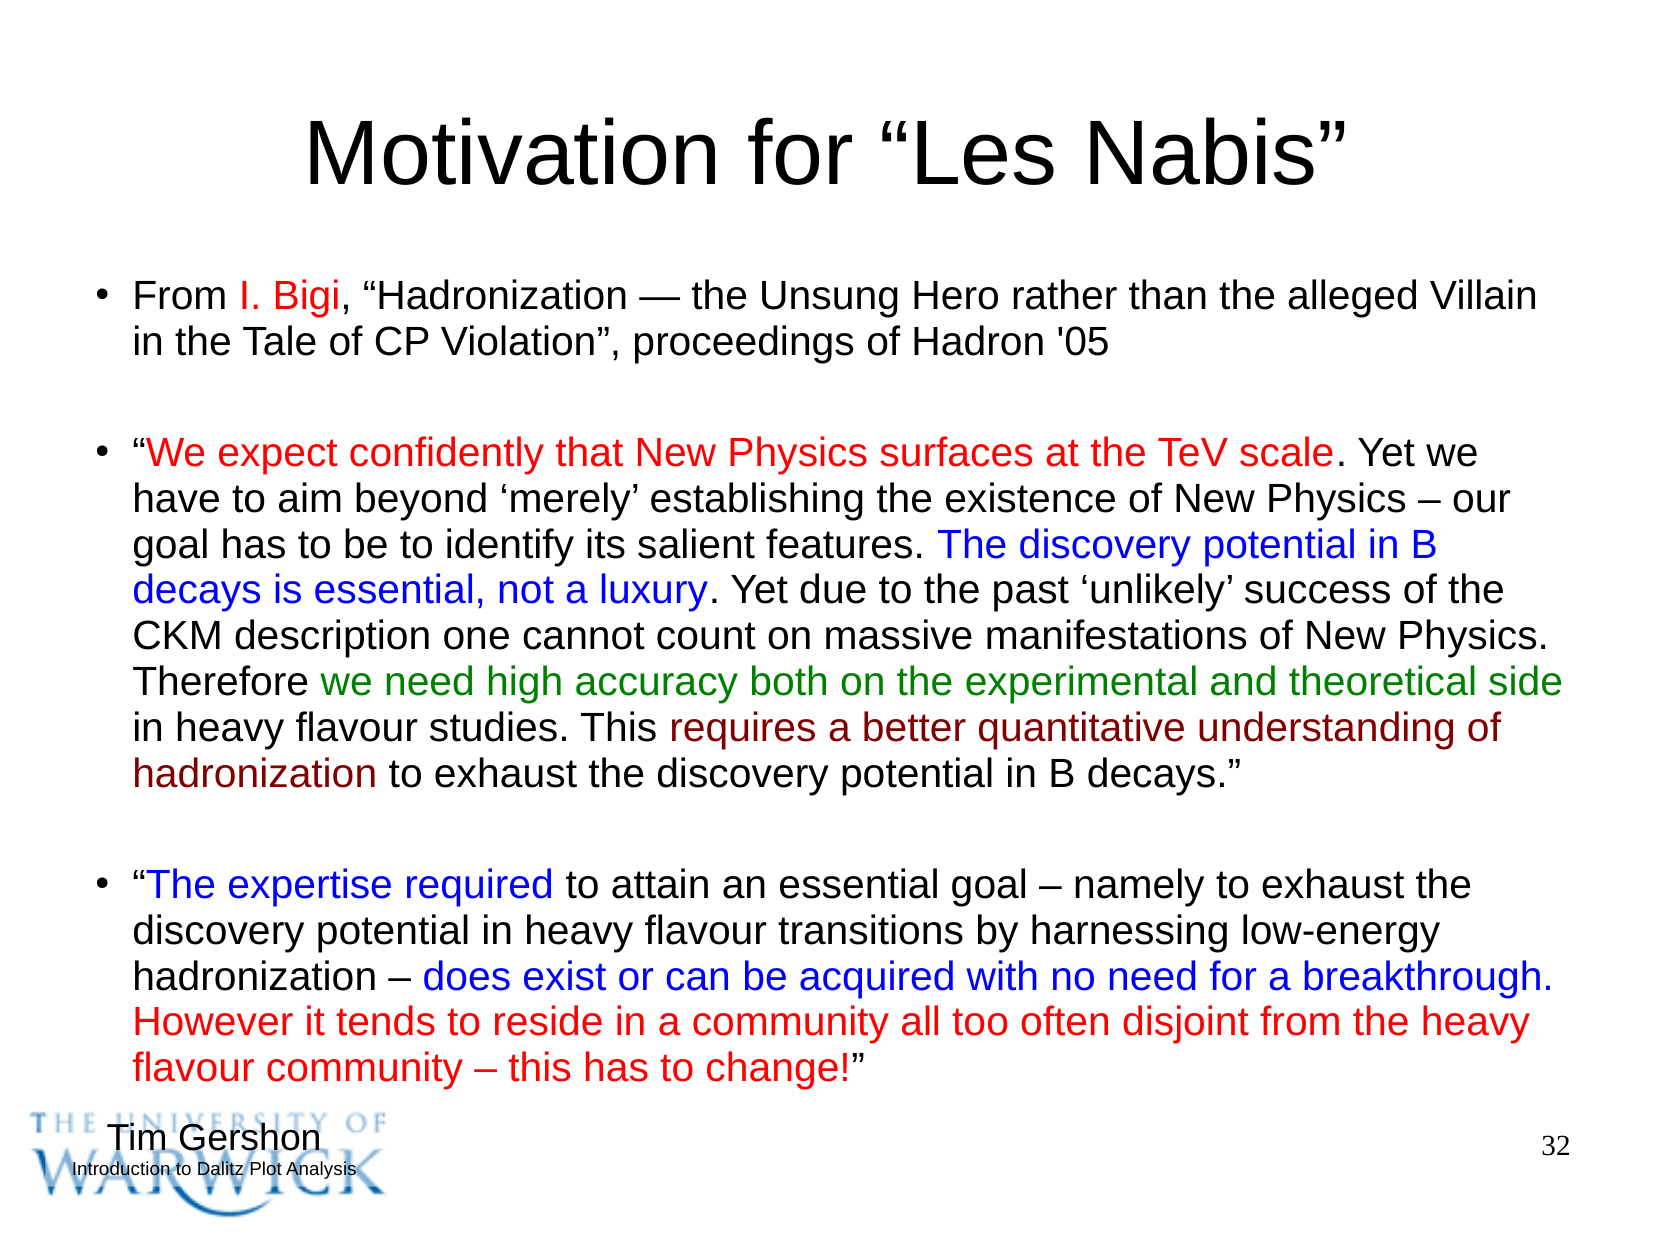

# Motivation for “Les Nabis”
From I. Bigi, “Hadronization — the Unsung Hero rather than the alleged Villain in the Tale of CP Violation”, proceedings of Hadron '05
“We expect confidently that New Physics surfaces at the TeV scale. Yet we have to aim beyond ‘merely’ establishing the existence of New Physics – our goal has to be to identify its salient features. The discovery potential in B decays is essential, not a luxury. Yet due to the past ‘unlikely’ success of the CKM description one cannot count on massive manifestations of New Physics. Therefore we need high accuracy both on the experimental and theoretical side in heavy flavour studies. This requires a better quantitative understanding of hadronization to exhaust the discovery potential in B decays.”
“The expertise required to attain an essential goal – namely to exhaust the discovery potential in heavy flavour transitions by harnessing low-energy hadronization – does exist or can be acquired with no need for a breakthrough. However it tends to reside in a community all too often disjoint from the heavy flavour community – this has to change!”
Tim Gershon
Introduction to Dalitz Plot Analysis
32